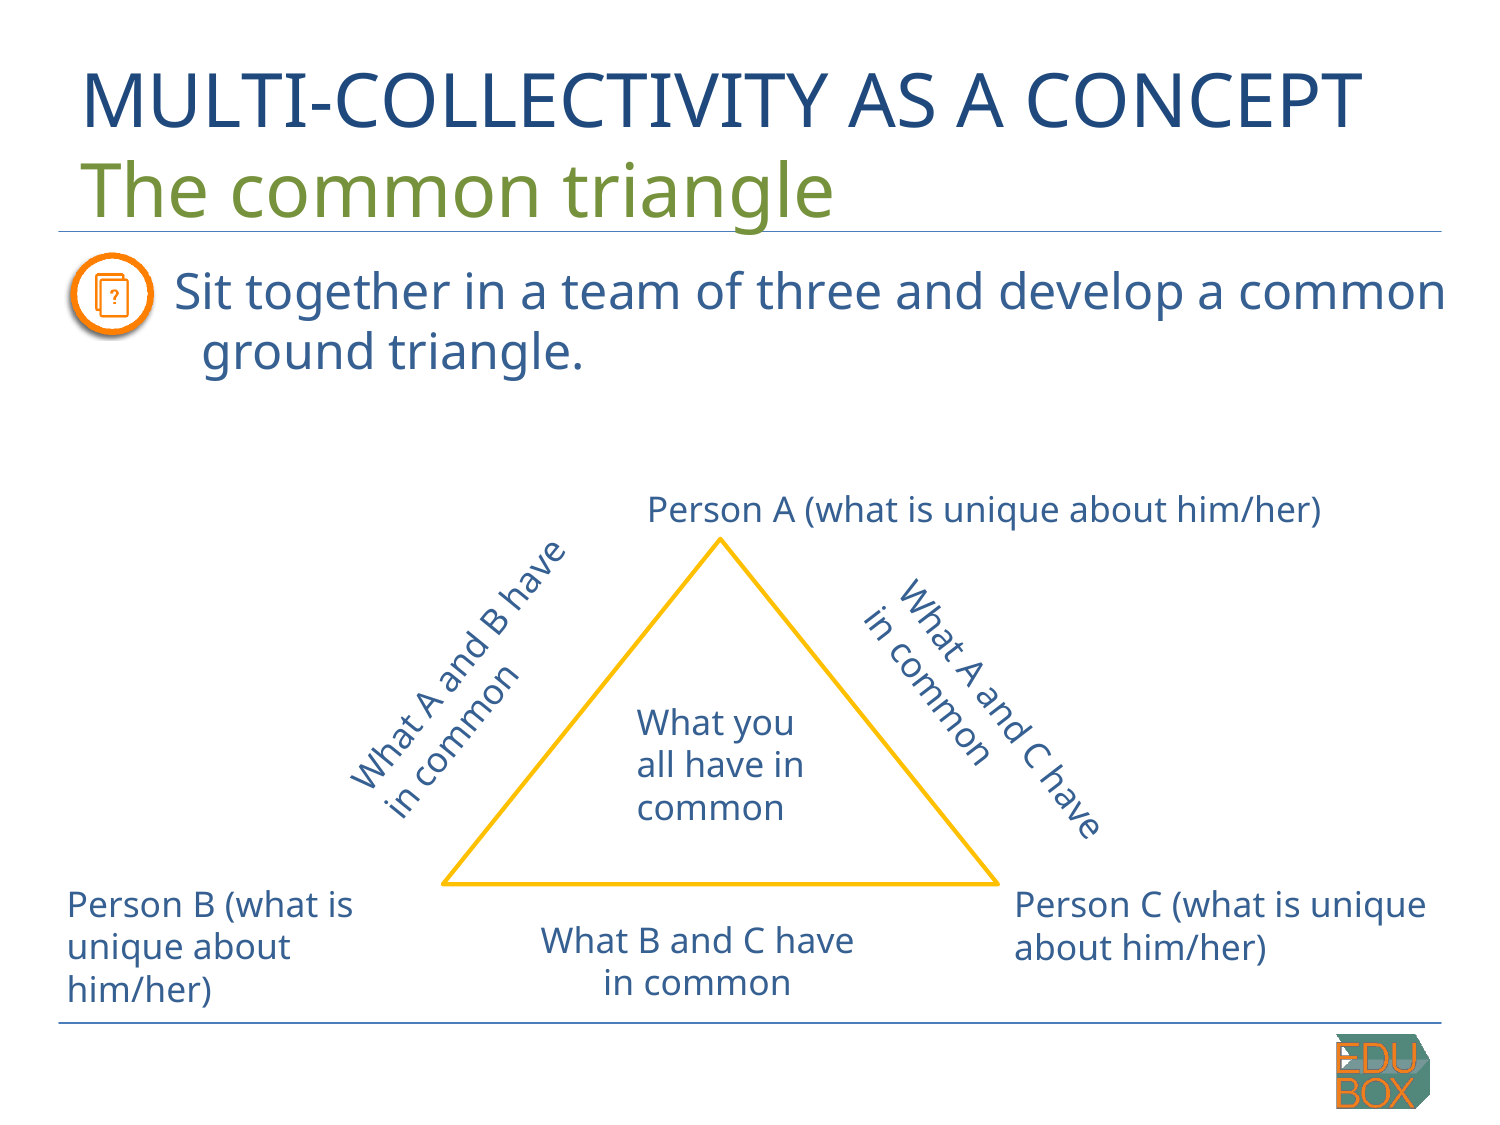

MULTI-COLLECTIVITY AS A CONCEPT
# The common triangle
Sit together in a team of three and develop a common ground triangle.
Person A (what is unique about him/her)
What A and B have in common
What A and C have in common
What you all have in common
Person B (what is unique about him/her)
Person C (what is unique about him/her)
What B and C have in common